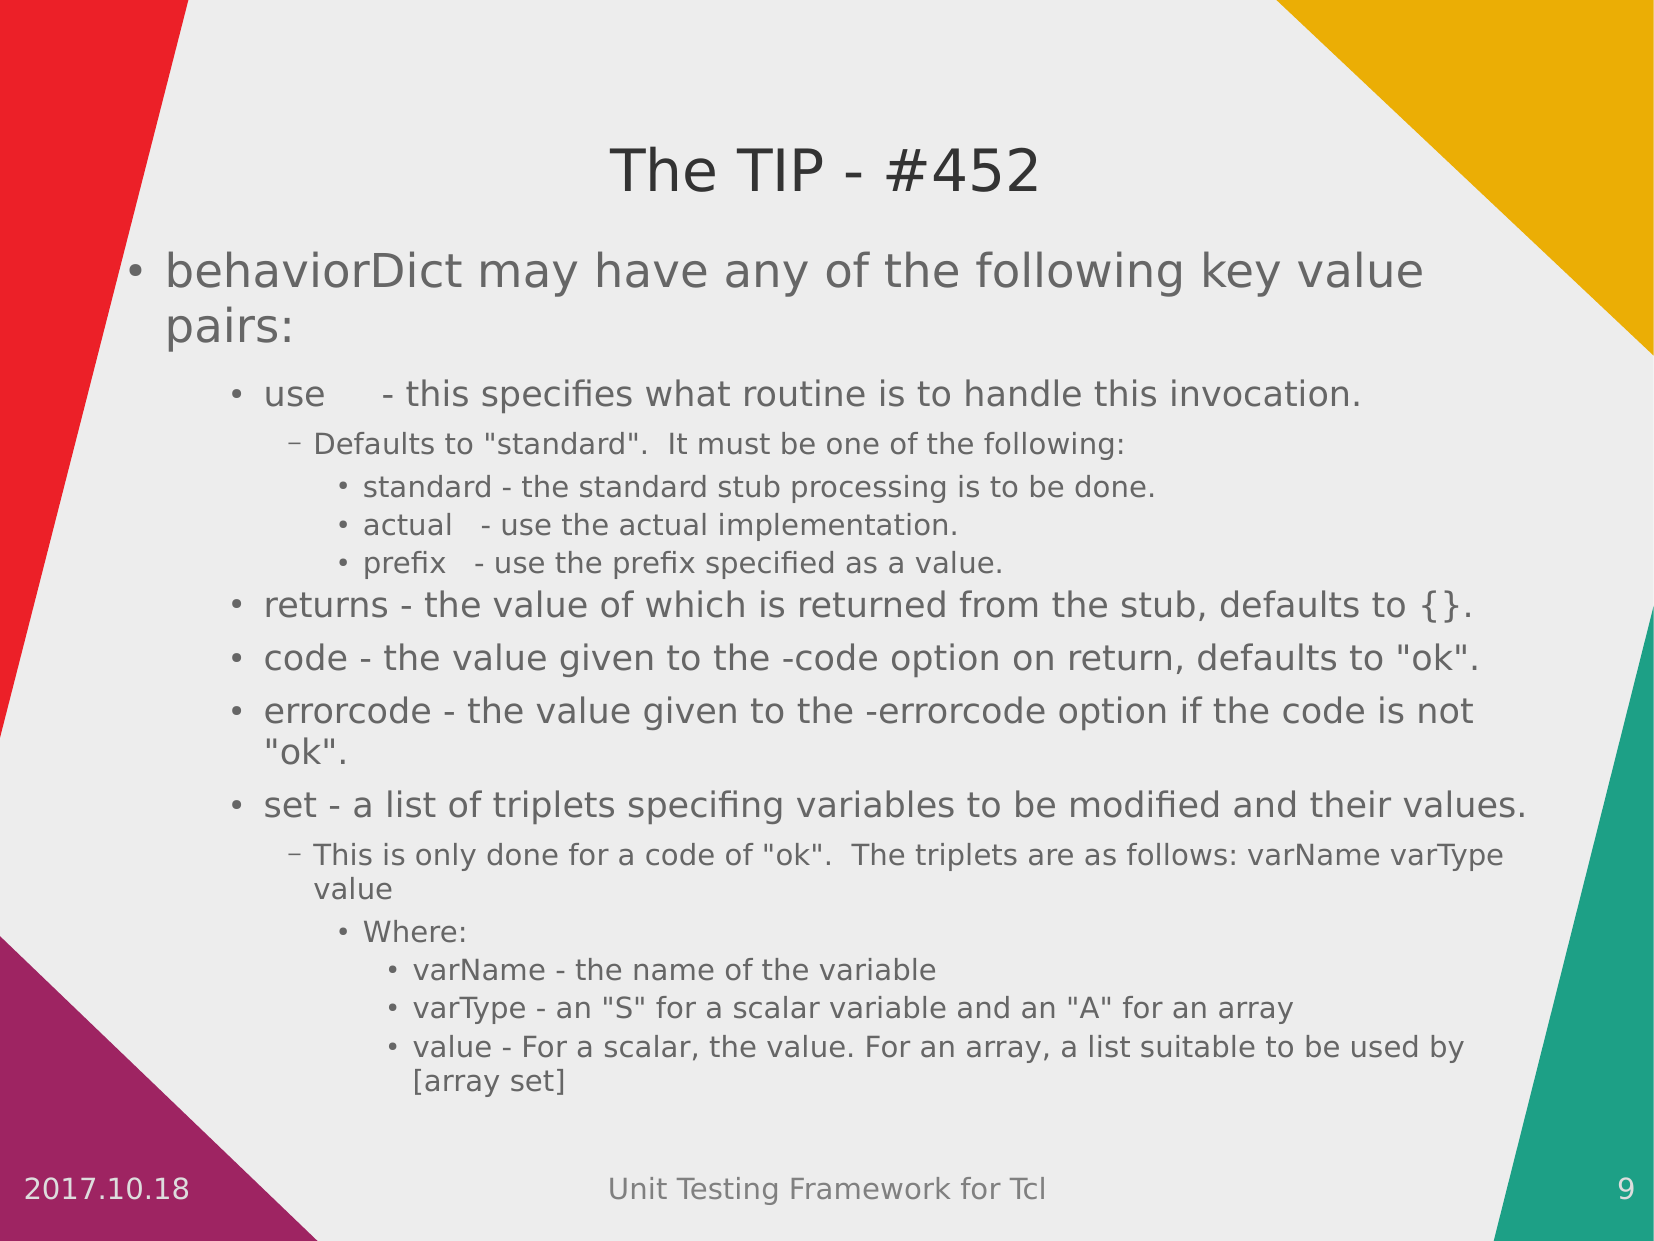

# The TIP - #452
behaviorDict may have any of the following key value pairs:
use - this specifies what routine is to handle this invocation.
Defaults to "standard". It must be one of the following:
standard - the standard stub processing is to be done.
actual - use the actual implementation.
prefix - use the prefix specified as a value.
returns - the value of which is returned from the stub, defaults to {}.
code - the value given to the -code option on return, defaults to "ok".
errorcode - the value given to the -errorcode option if the code is not "ok".
set - a list of triplets specifing variables to be modified and their values.
This is only done for a code of "ok". The triplets are as follows: varName varType value
Where:
varName - the name of the variable
varType - an "S" for a scalar variable and an "A" for an array
value - For a scalar, the value. For an array, a list suitable to be used by [array set]
2017.10.18
Unit Testing Framework for Tcl
9